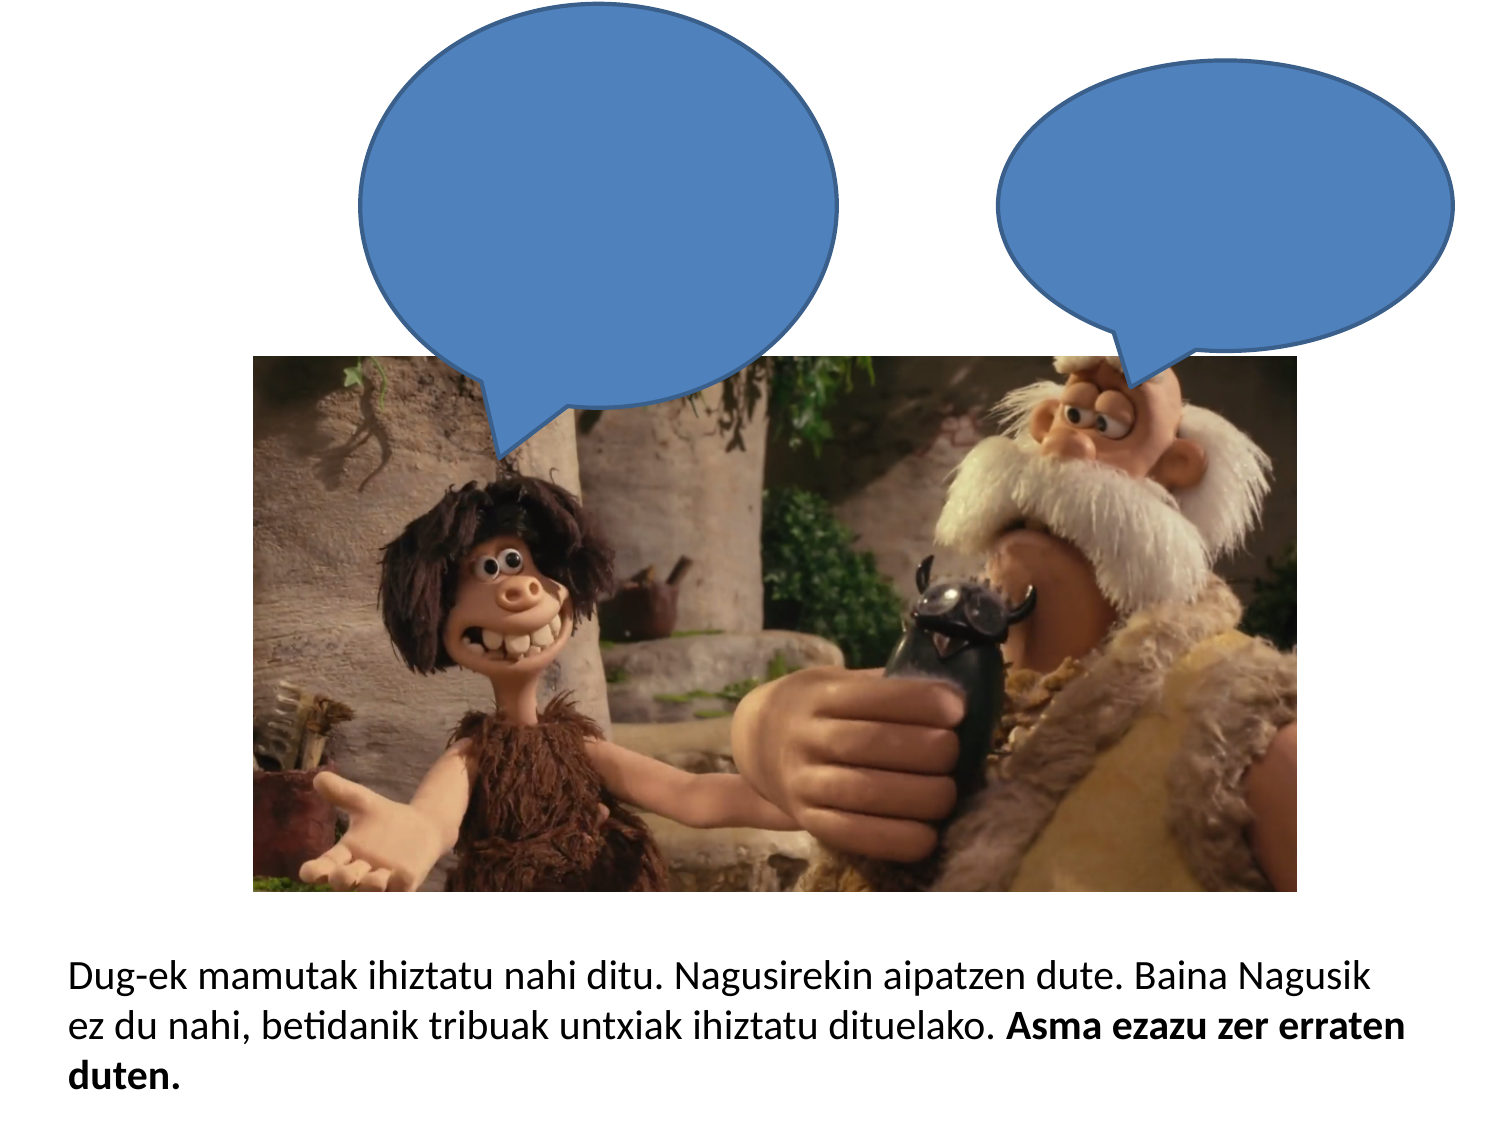

Dug-ek mamutak ihiztatu nahi ditu. Nagusirekin aipatzen dute. Baina Nagusik ez du nahi, betidanik tribuak untxiak ihiztatu dituelako. Asma ezazu zer erraten duten.